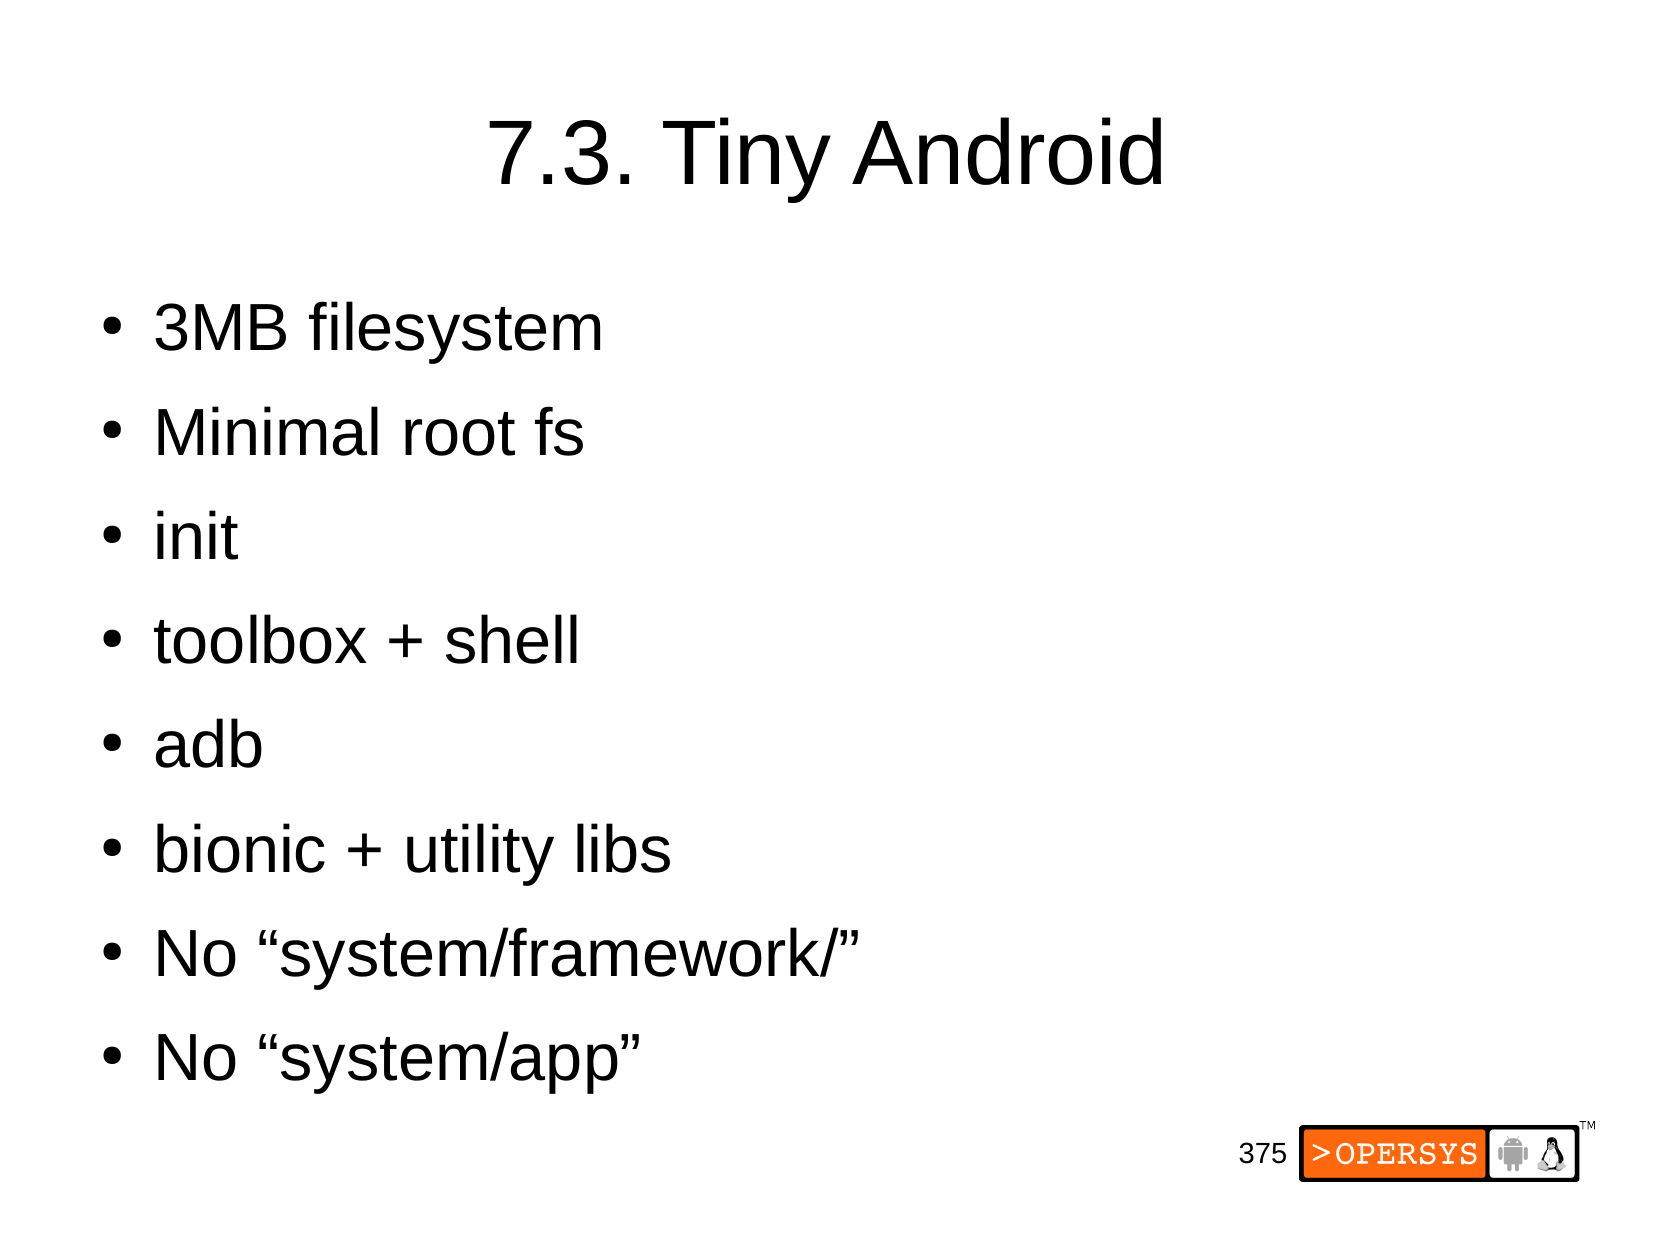

# 7.3. Tiny Android
3MB filesystem
Minimal root fs
init
toolbox + shell
adb
bionic + utility libs
No “system/framework/”
No “system/app”